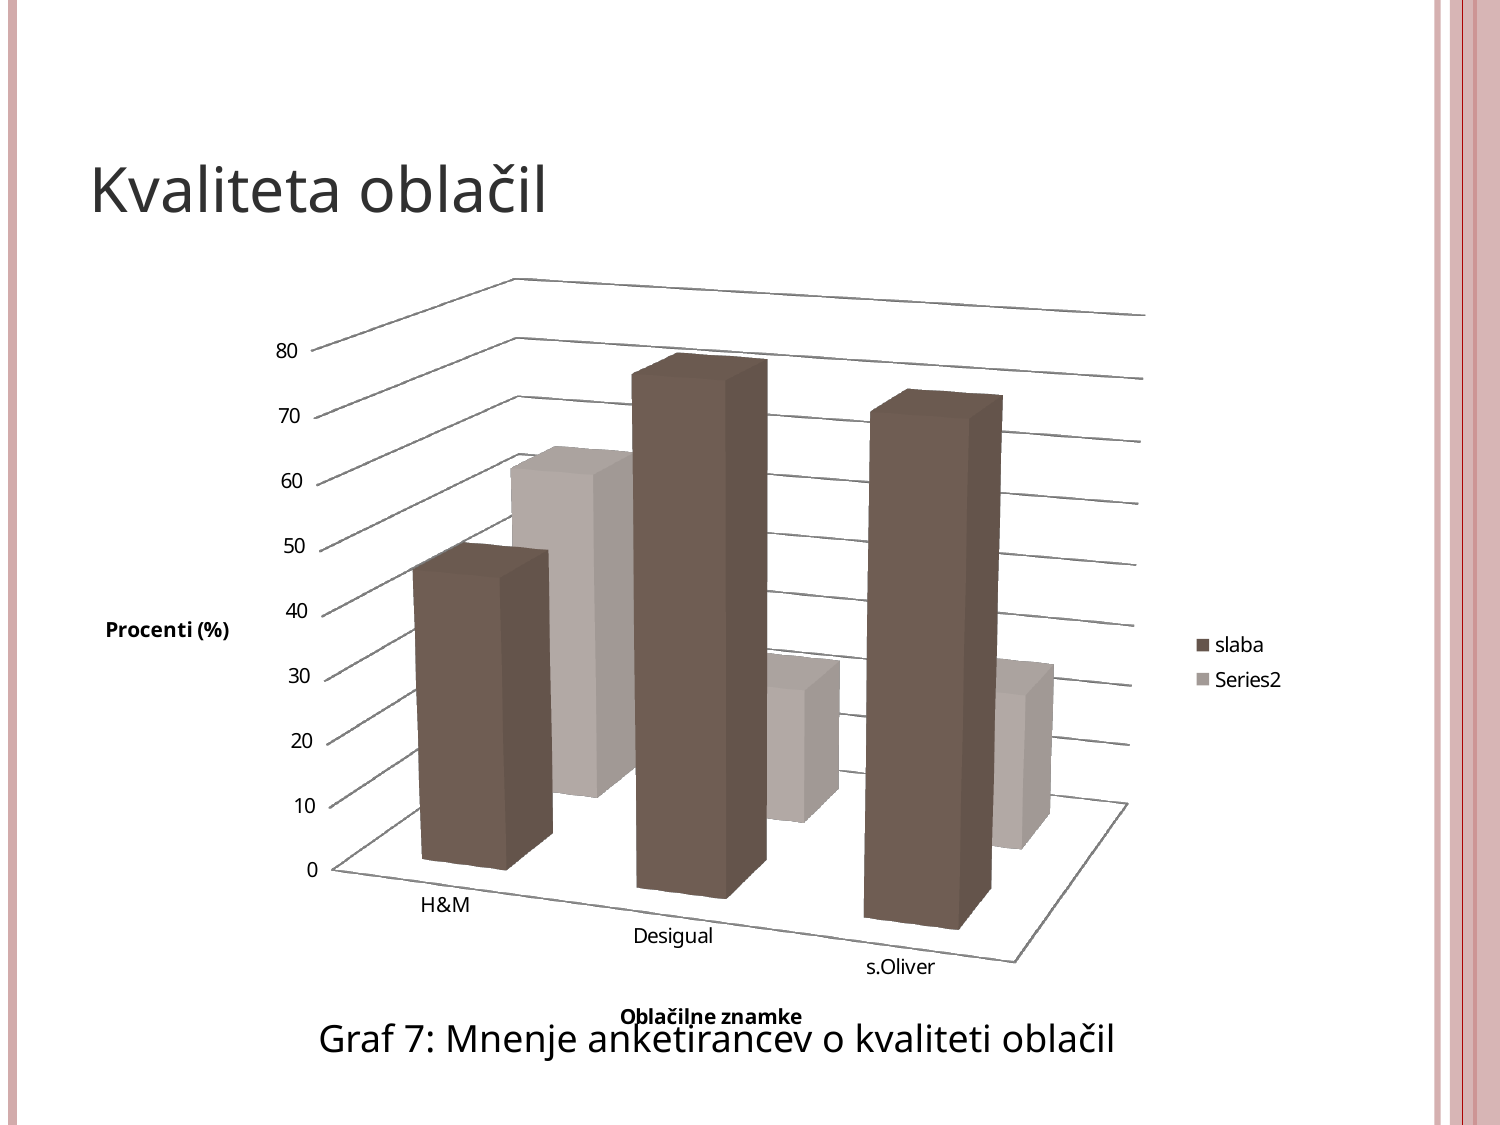

# Kvaliteta oblačil
[unsupported chart]
Graf 7: Mnenje anketirancev o kvaliteti oblačil